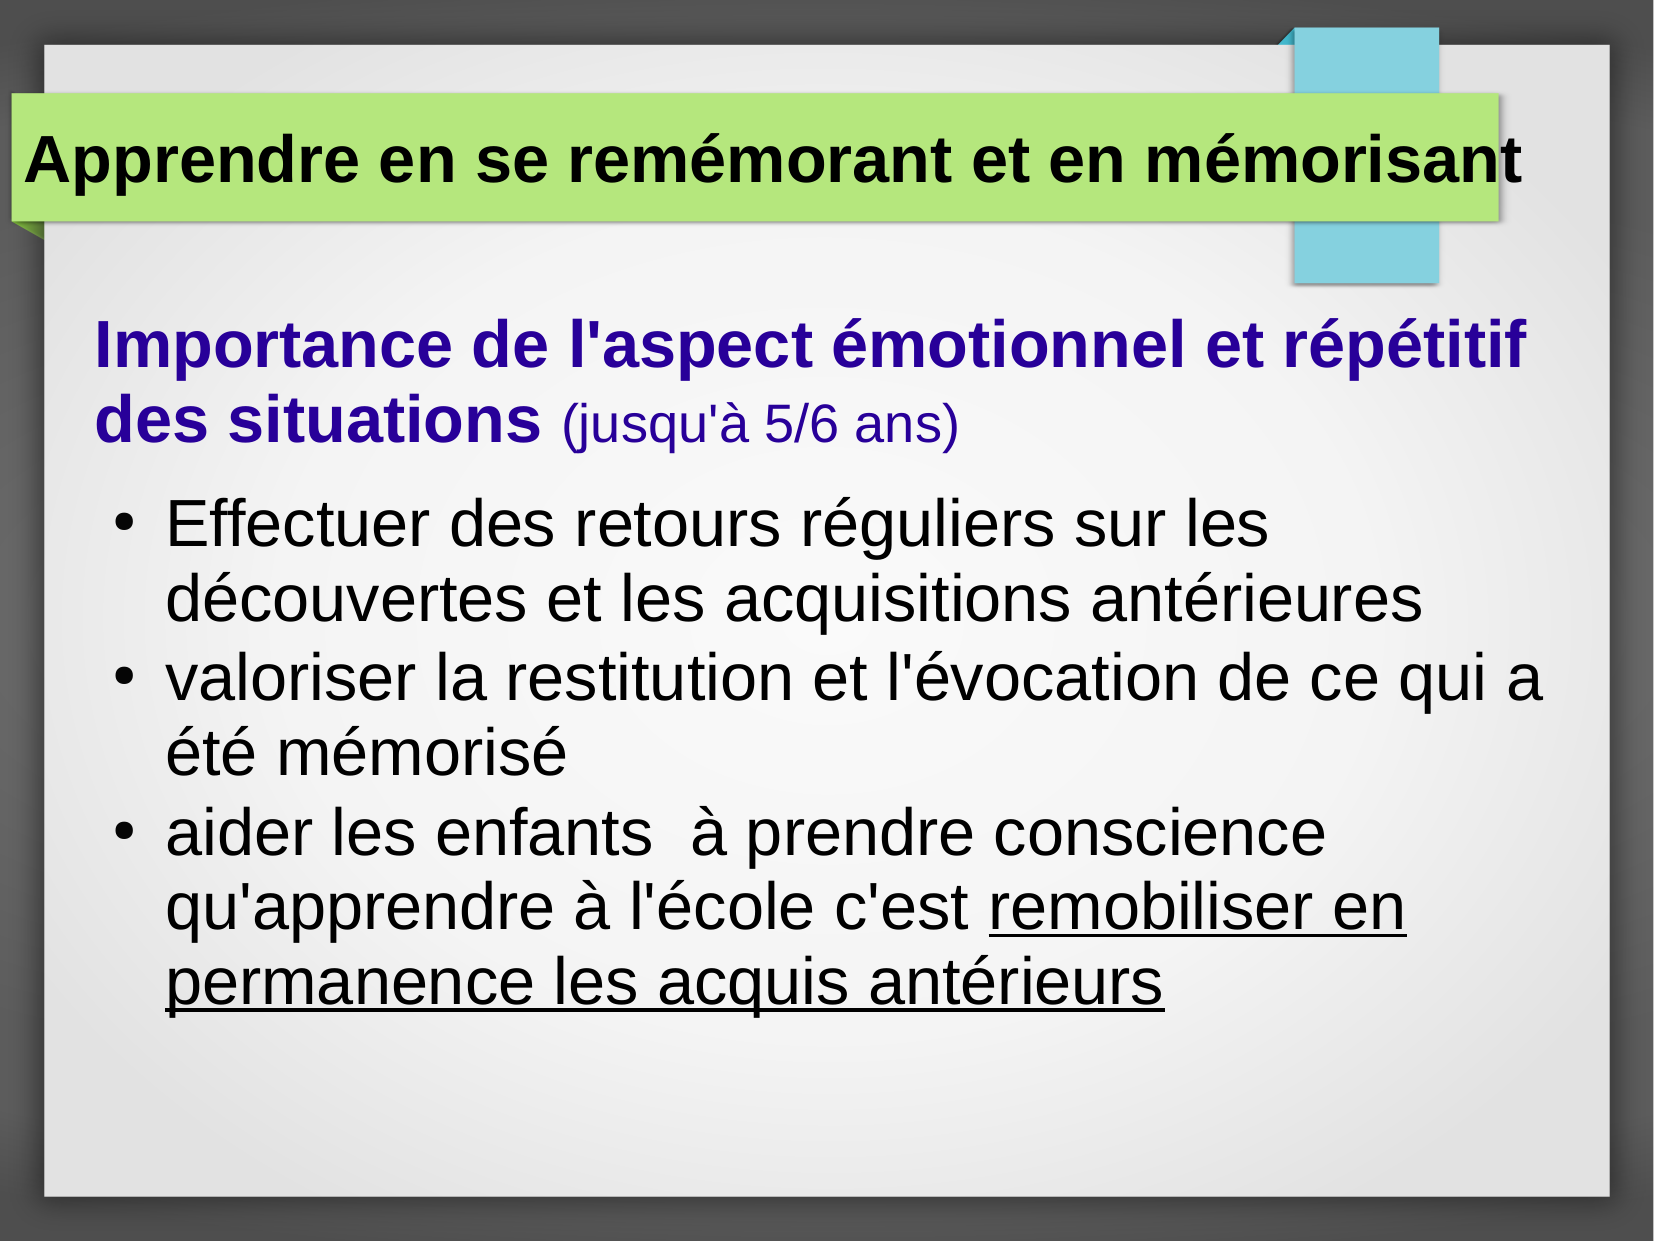

Apprendre en se remémorant et en mémorisant
# Importance de l'aspect émotionnel et répétitif des situations (jusqu'à 5/6 ans)
Effectuer des retours réguliers sur les découvertes et les acquisitions antérieures
valoriser la restitution et l'évocation de ce qui a été mémorisé
aider les enfants à prendre conscience qu'apprendre à l'école c'est remobiliser en permanence les acquis antérieurs